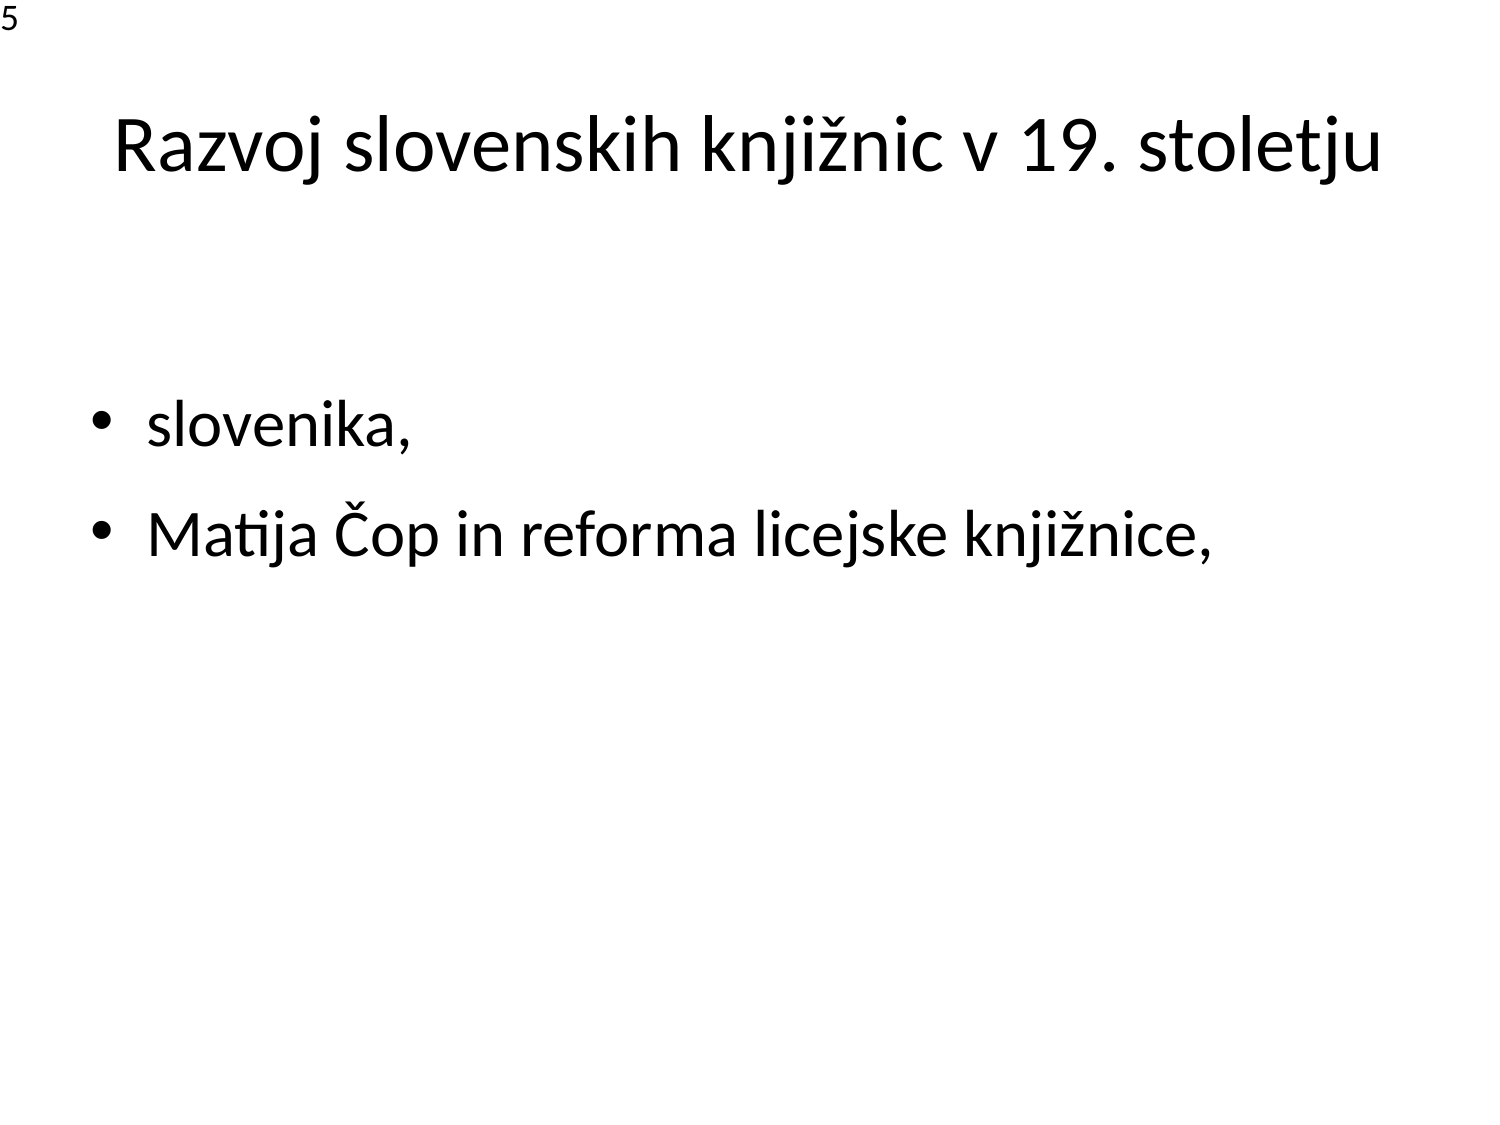

# Razvoj slovenskih knjižnic v 19. stoletju
slovenika,
Matija Čop in reforma licejske knjižnice,